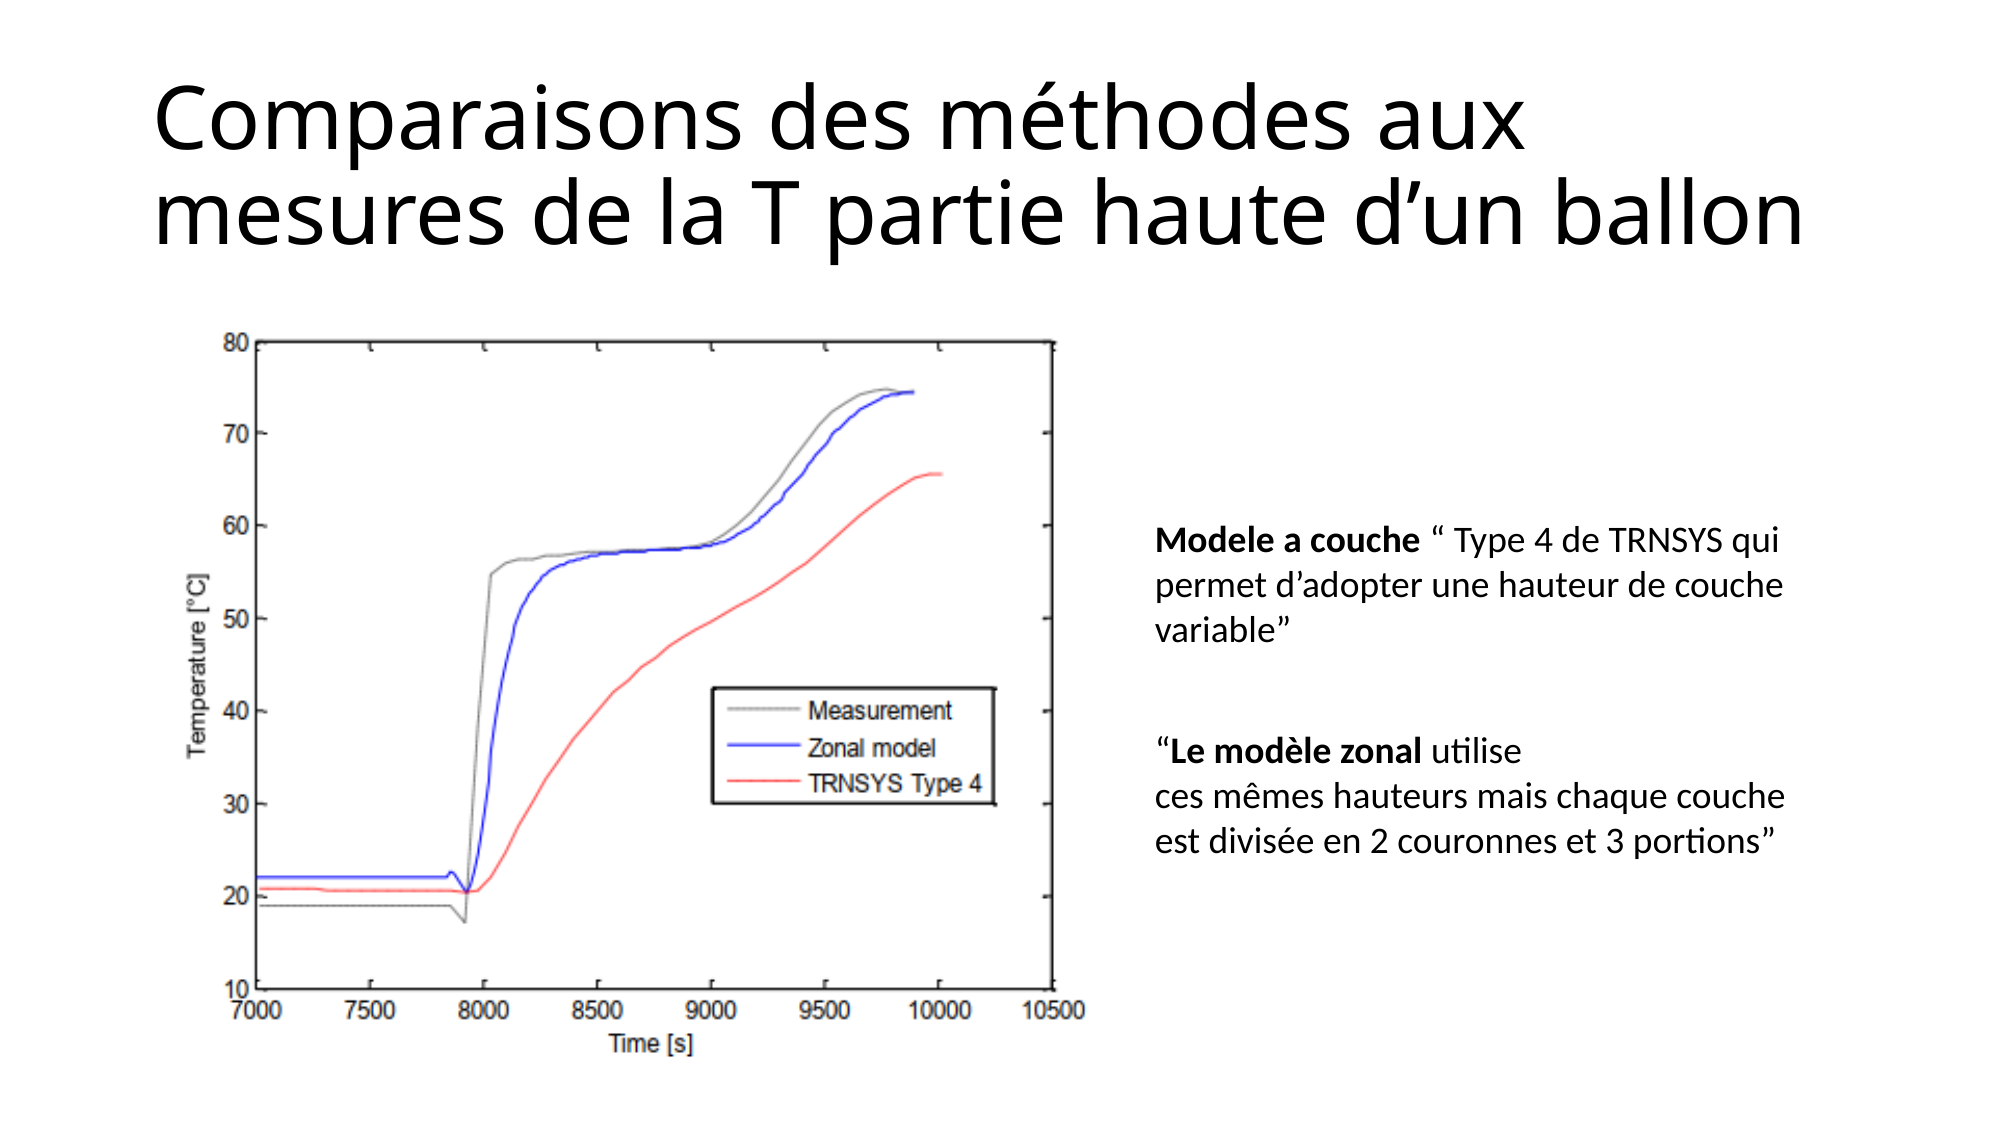

# Comparaisons des méthodes aux mesures de la T partie haute d’un ballon
Modele a couche “ Type 4 de TRNSYS qui permet d’adopter une hauteur de couche variable”
“Le modèle zonal utilise
ces mêmes hauteurs mais chaque couche est divisée en 2 couronnes et 3 portions”